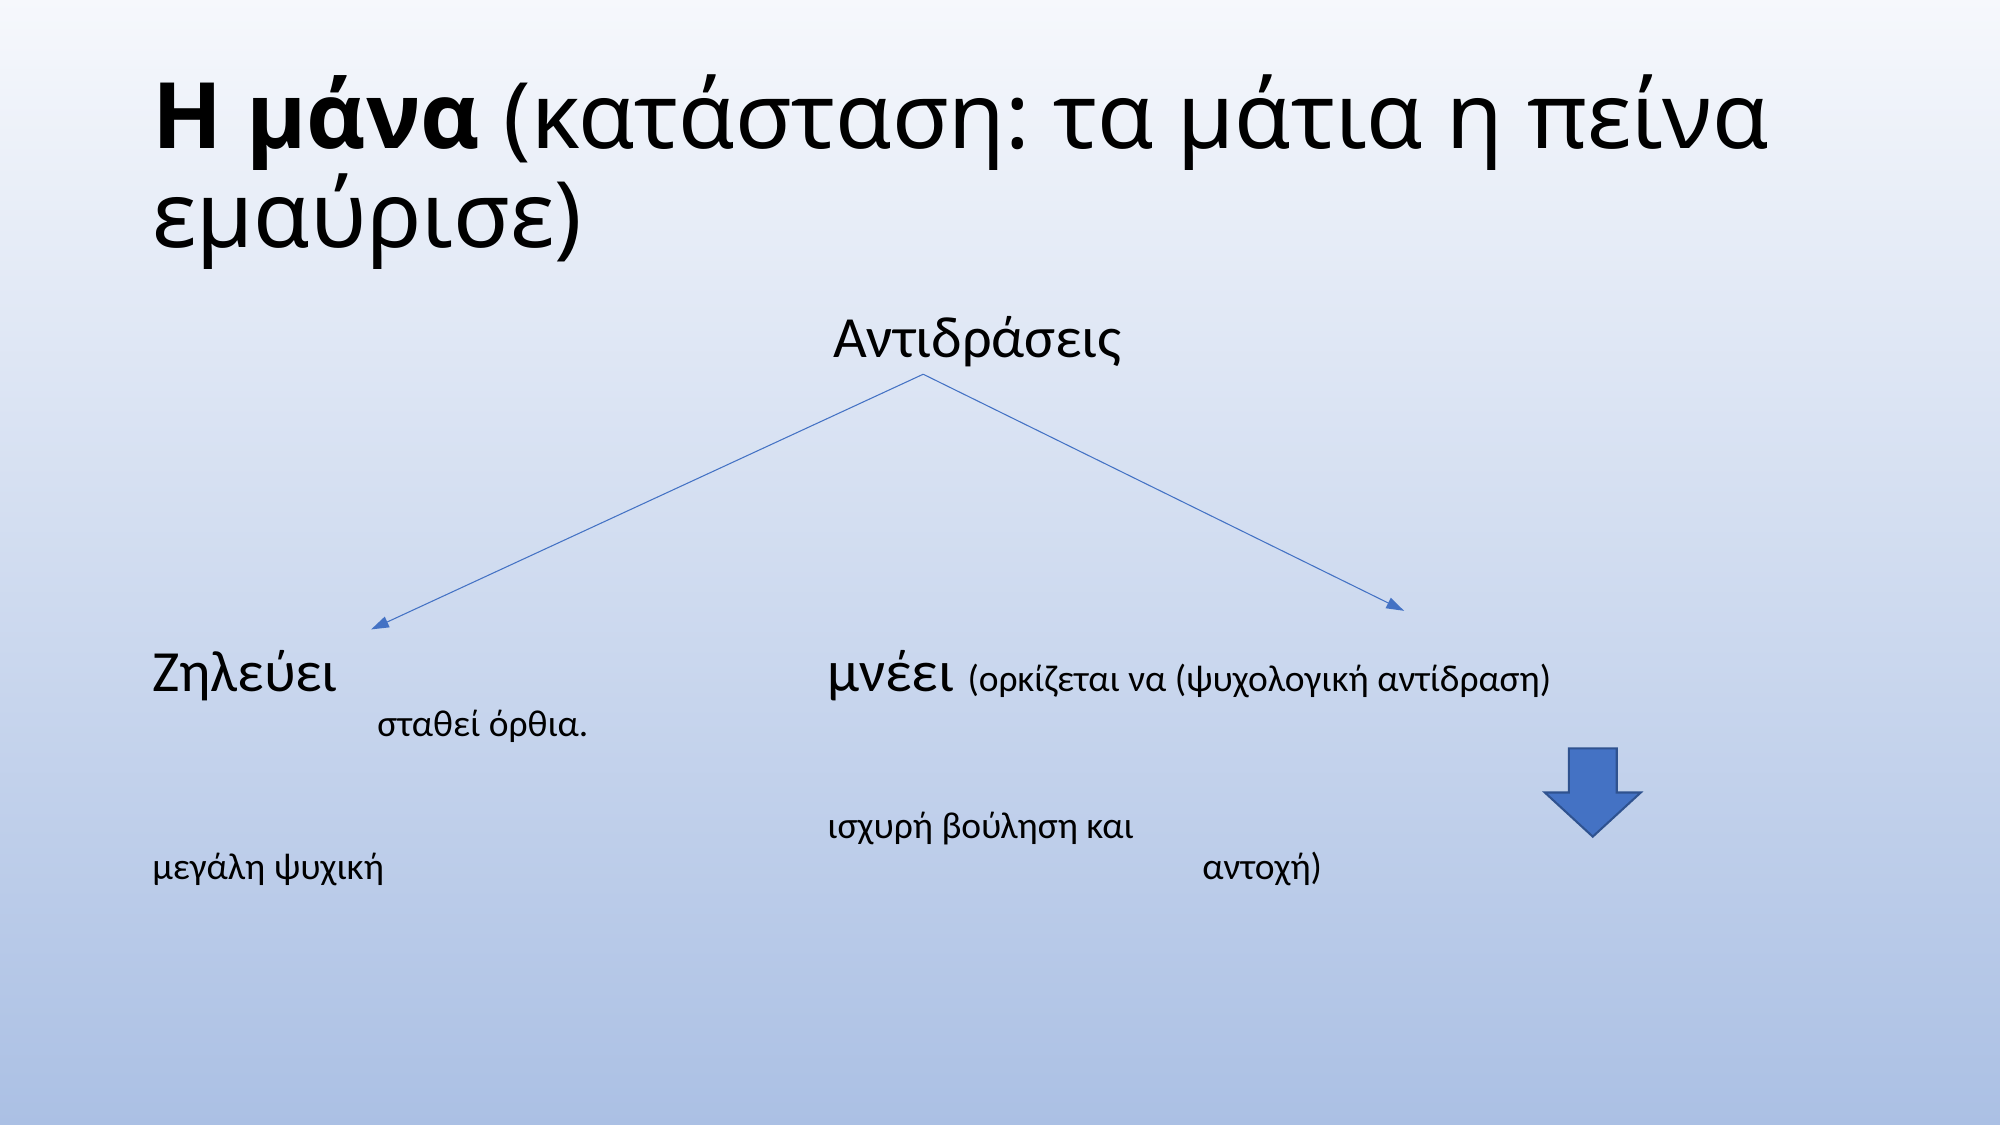

# Η μάνα (κατάσταση: τα μάτια η πείνα εμαύρισε)
Αντιδράσεις
Ζηλεύει							μνέει (ορκίζεται να (ψυχολογική αντίδραση)							σταθεί όρθια.
									ισχυρή βούληση και 									μεγάλη ψυχική 											αντοχή)